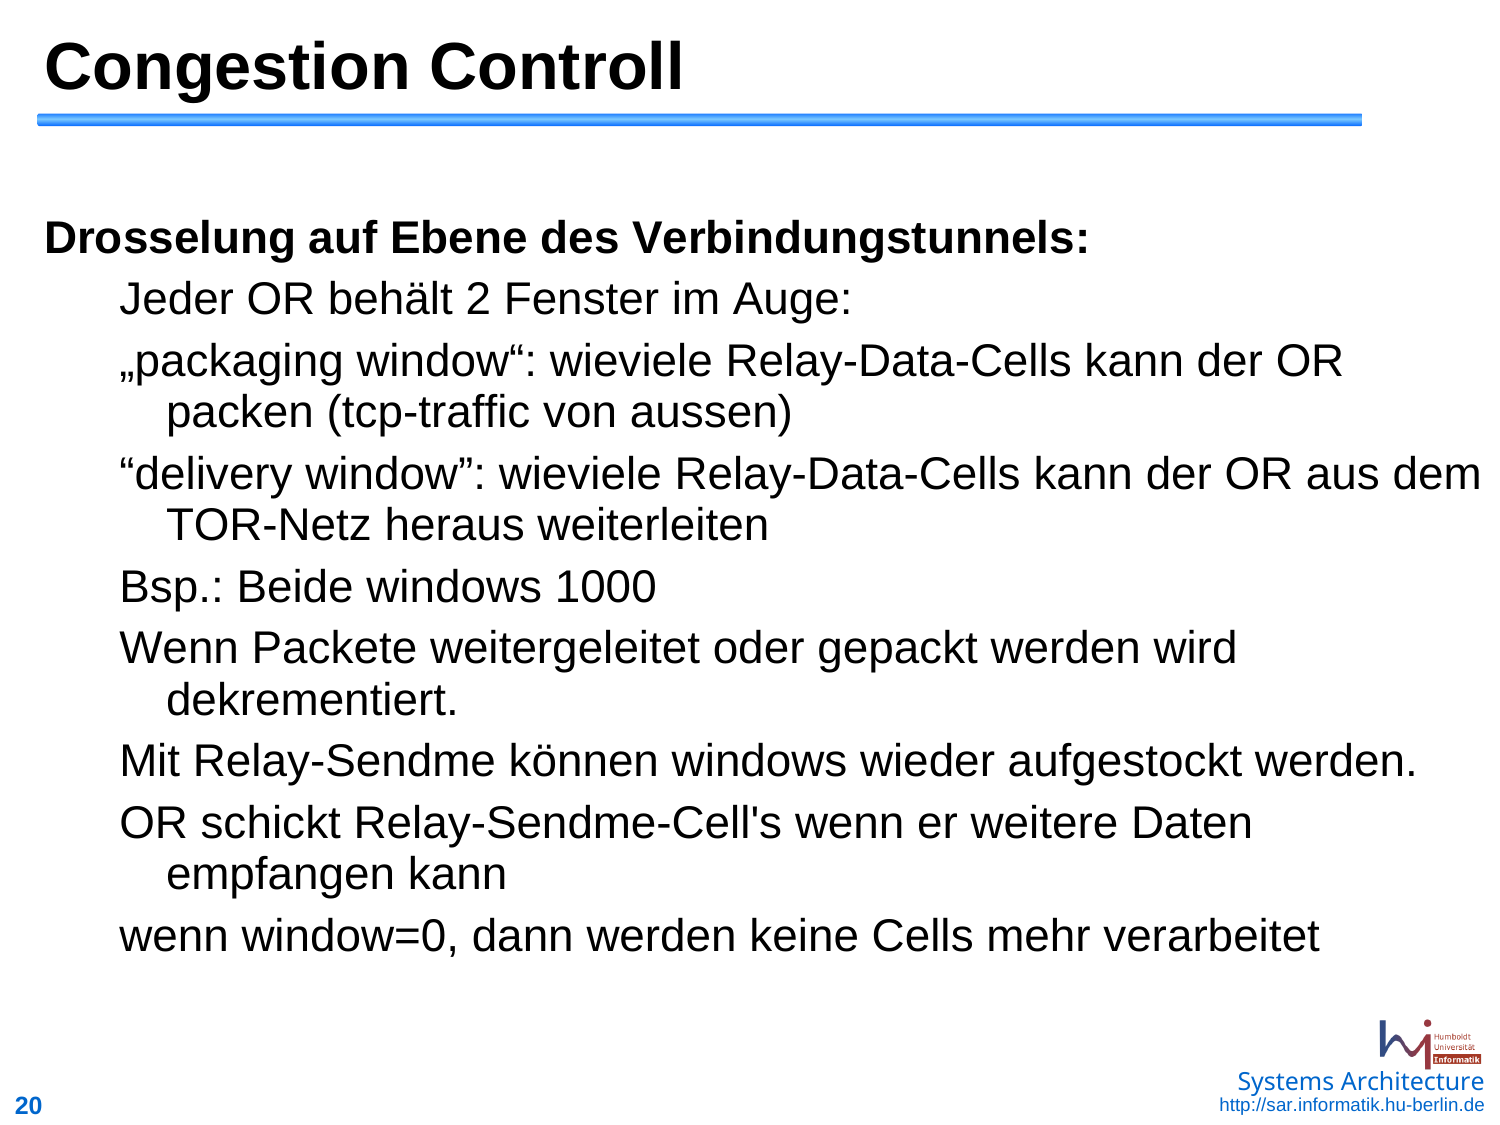

# Congestion Controll
Drosselung auf Ebene des Verbindungstunnels:
Jeder OR behält 2 Fenster im Auge:
„packaging window“: wieviele Relay-Data-Cells kann der OR packen (tcp-traffic von aussen)
“delivery window”: wieviele Relay-Data-Cells kann der OR aus dem TOR-Netz heraus weiterleiten
Bsp.: Beide windows 1000
Wenn Packete weitergeleitet oder gepackt werden wird dekrementiert.
Mit Relay-Sendme können windows wieder aufgestockt werden.
OR schickt Relay-Sendme-Cell's wenn er weitere Daten empfangen kann
wenn window=0, dann werden keine Cells mehr verarbeitet